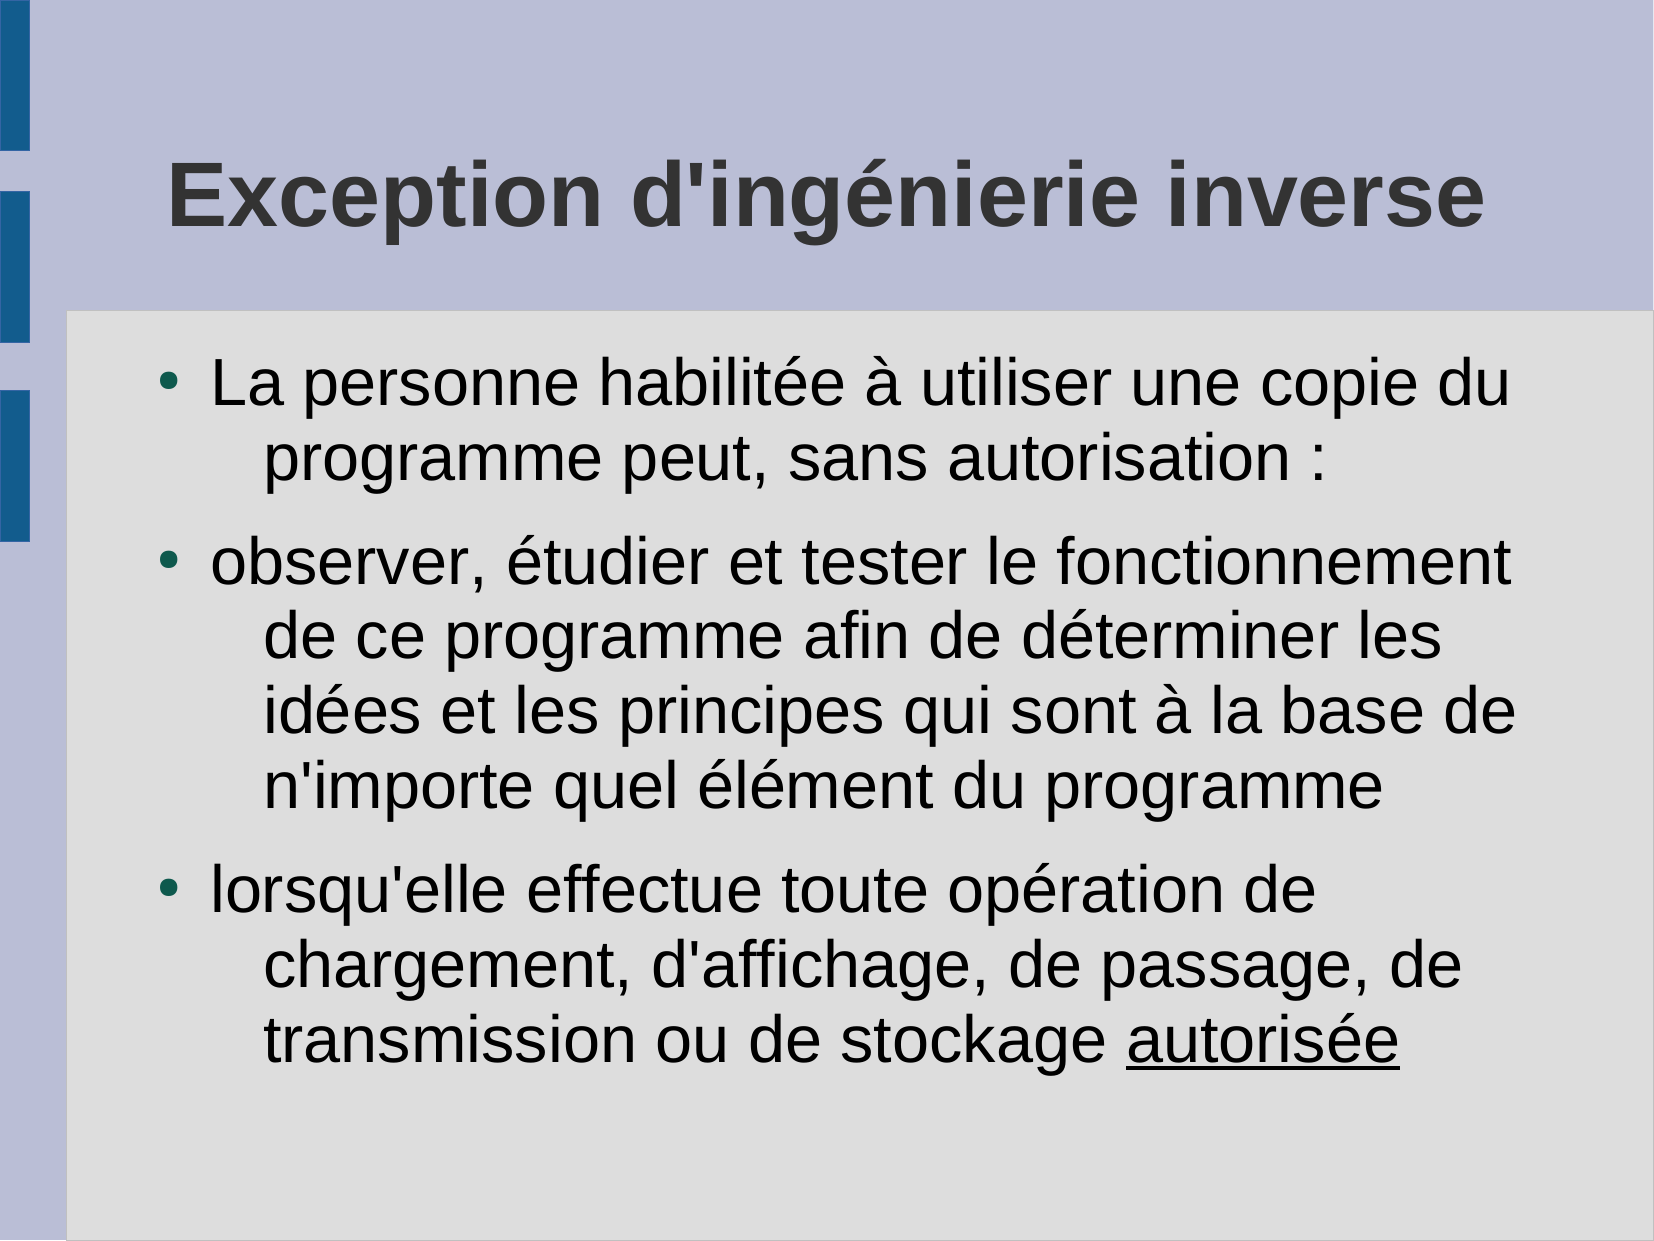

# Exception d'ingénierie inverse
La personne habilitée à utiliser une copie du programme peut, sans autorisation :
observer, étudier et tester le fonctionnement de ce programme afin de déterminer les idées et les principes qui sont à la base de n'importe quel élément du programme
lorsqu'elle effectue toute opération de chargement, d'affichage, de passage, de transmission ou de stockage autorisée